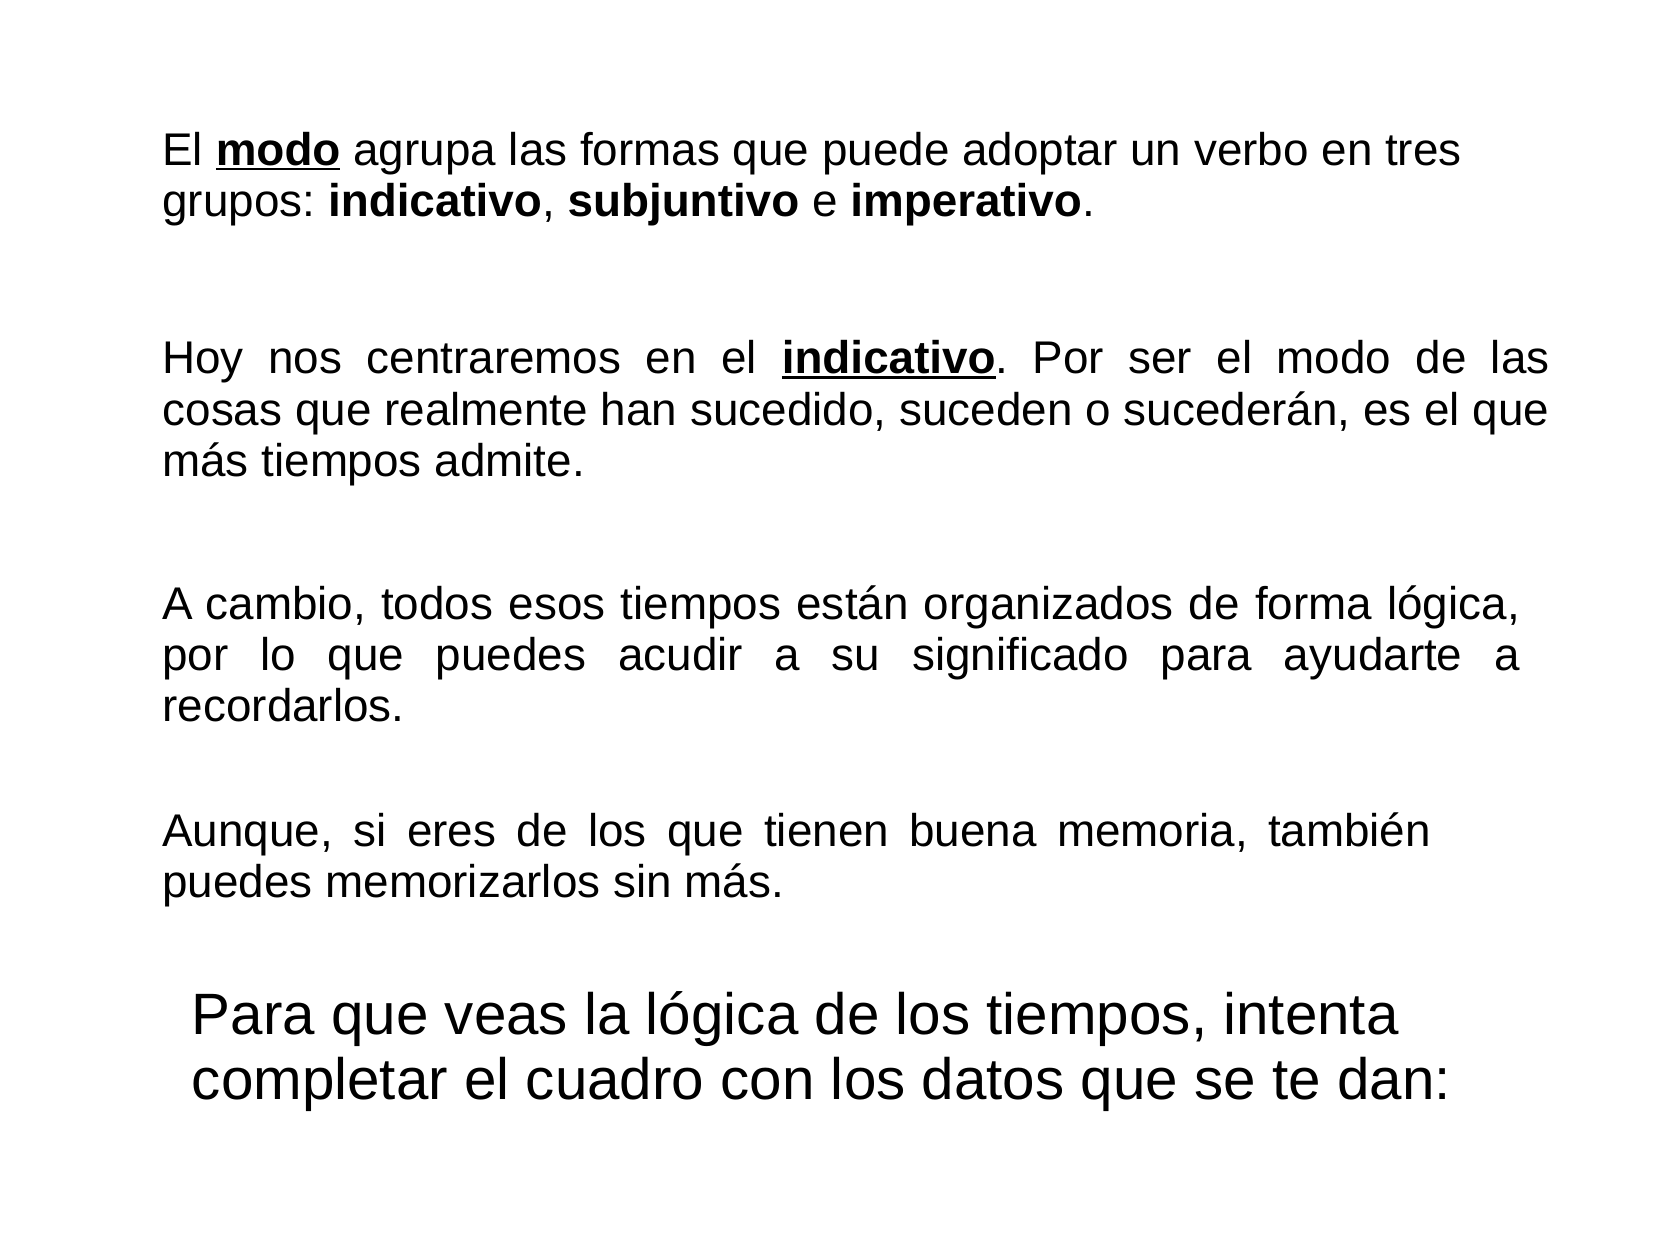

El modo agrupa las formas que puede adoptar un verbo en tres grupos: indicativo, subjuntivo e imperativo.
Hoy nos centraremos en el indicativo. Por ser el modo de las cosas que realmente han sucedido, suceden o sucederán, es el que más tiempos admite.
A cambio, todos esos tiempos están organizados de forma lógica, por lo que puedes acudir a su significado para ayudarte a recordarlos.
Aunque, si eres de los que tienen buena memoria, también puedes memorizarlos sin más.
Para que veas la lógica de los tiempos, intenta completar el cuadro con los datos que se te dan: